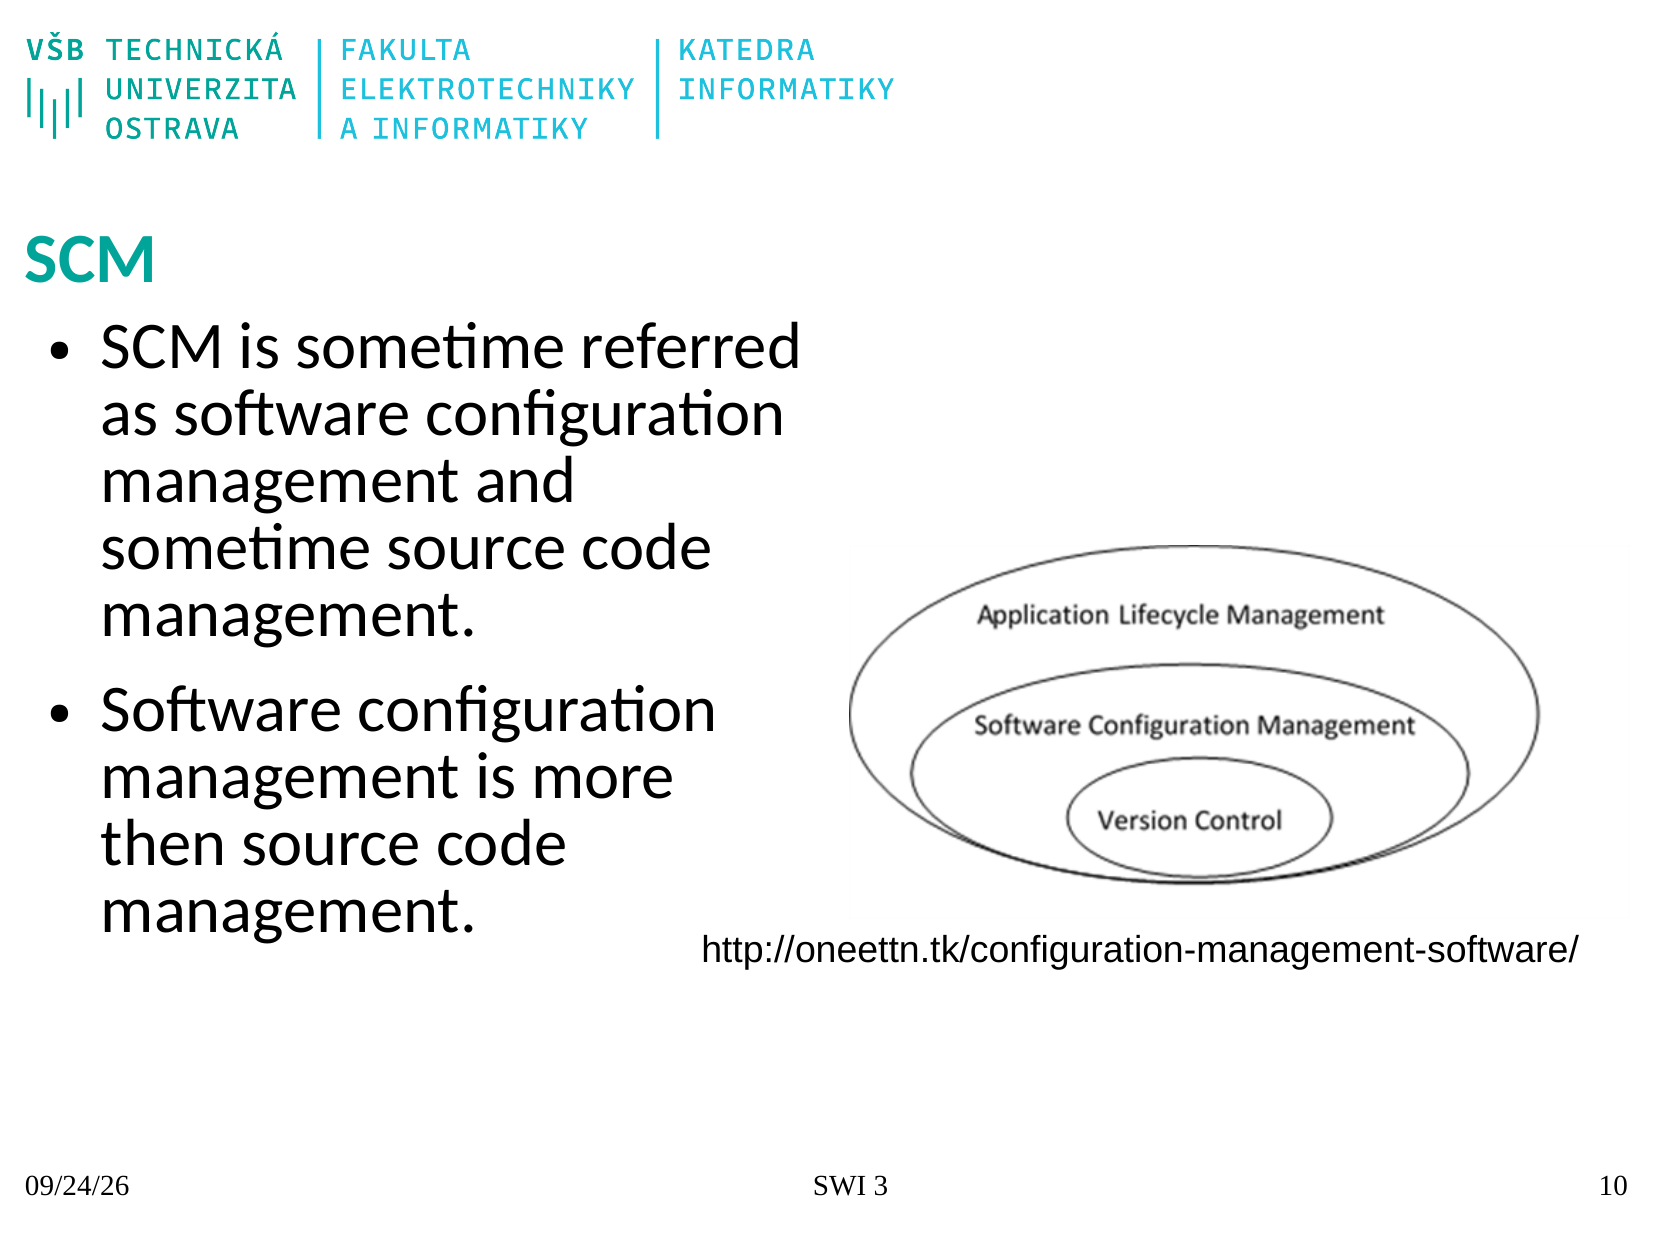

# SCM
SCM is sometime referred as software configuration management and sometime source code management.
Software configuration management is more then source code management.
http://oneettn.tk/configuration-management-software/
SWI 3
10